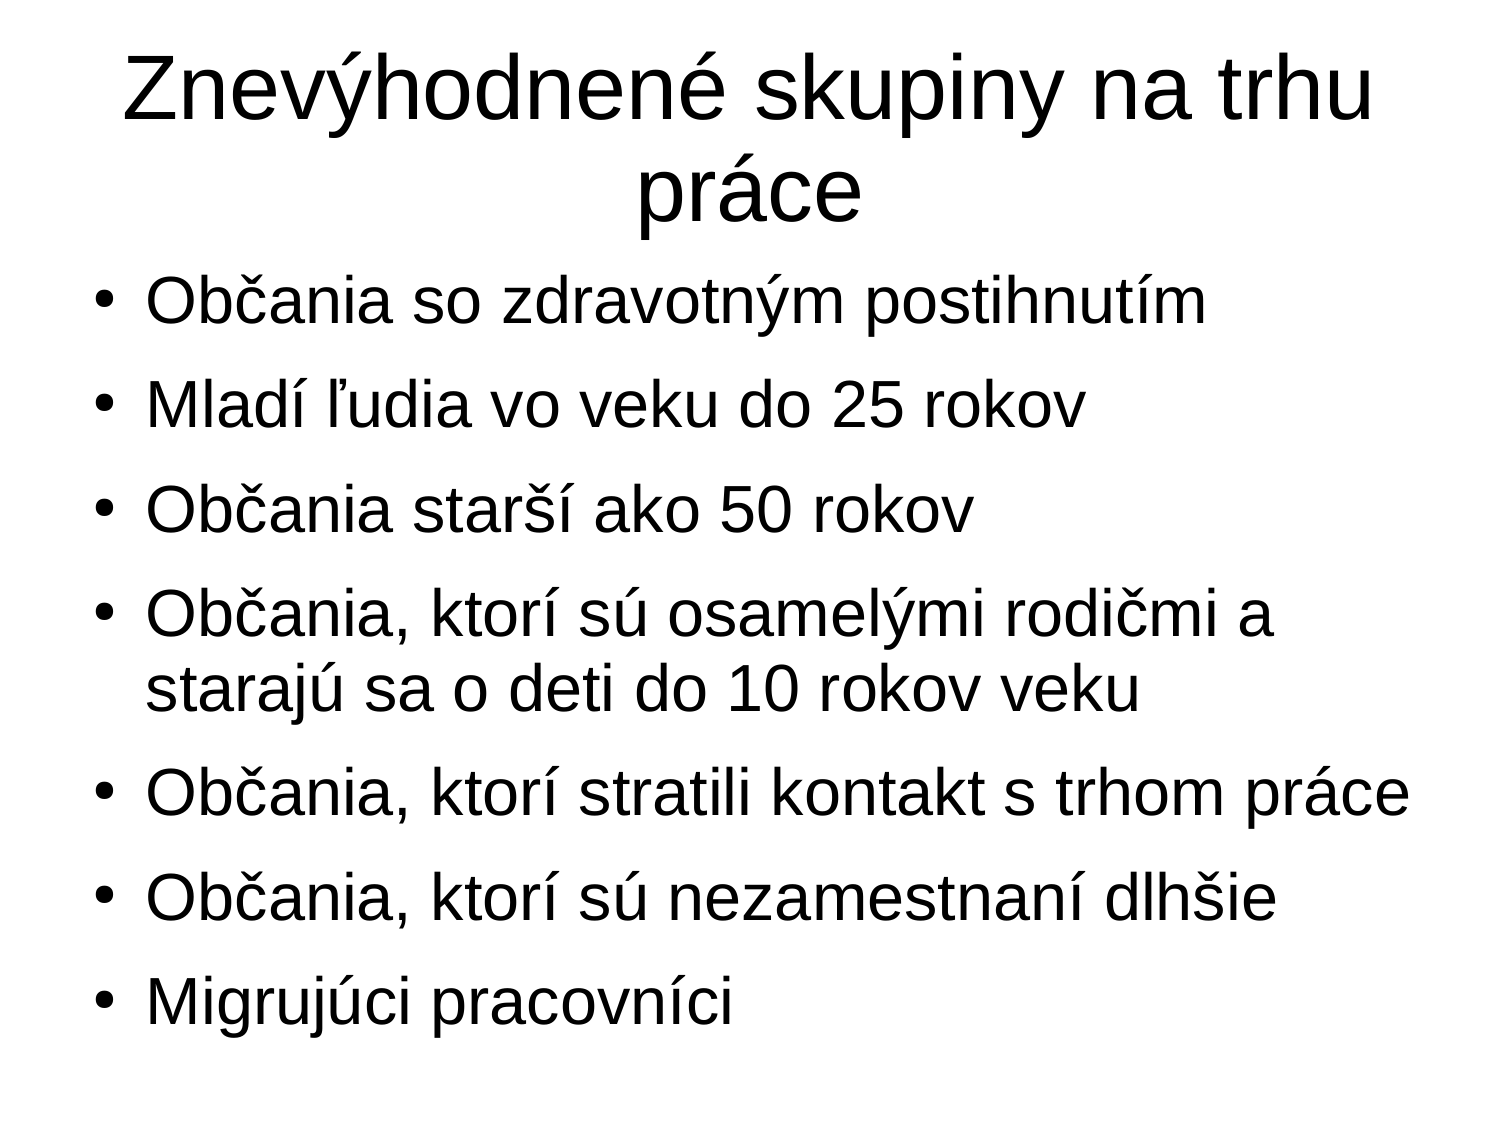

# Znevýhodnené skupiny na trhu práce
Občania so zdravotným postihnutím
Mladí ľudia vo veku do 25 rokov
Občania starší ako 50 rokov
Občania, ktorí sú osamelými rodičmi a starajú sa o deti do 10 rokov veku
Občania, ktorí stratili kontakt s trhom práce
Občania, ktorí sú nezamestnaní dlhšie
Migrujúci pracovníci